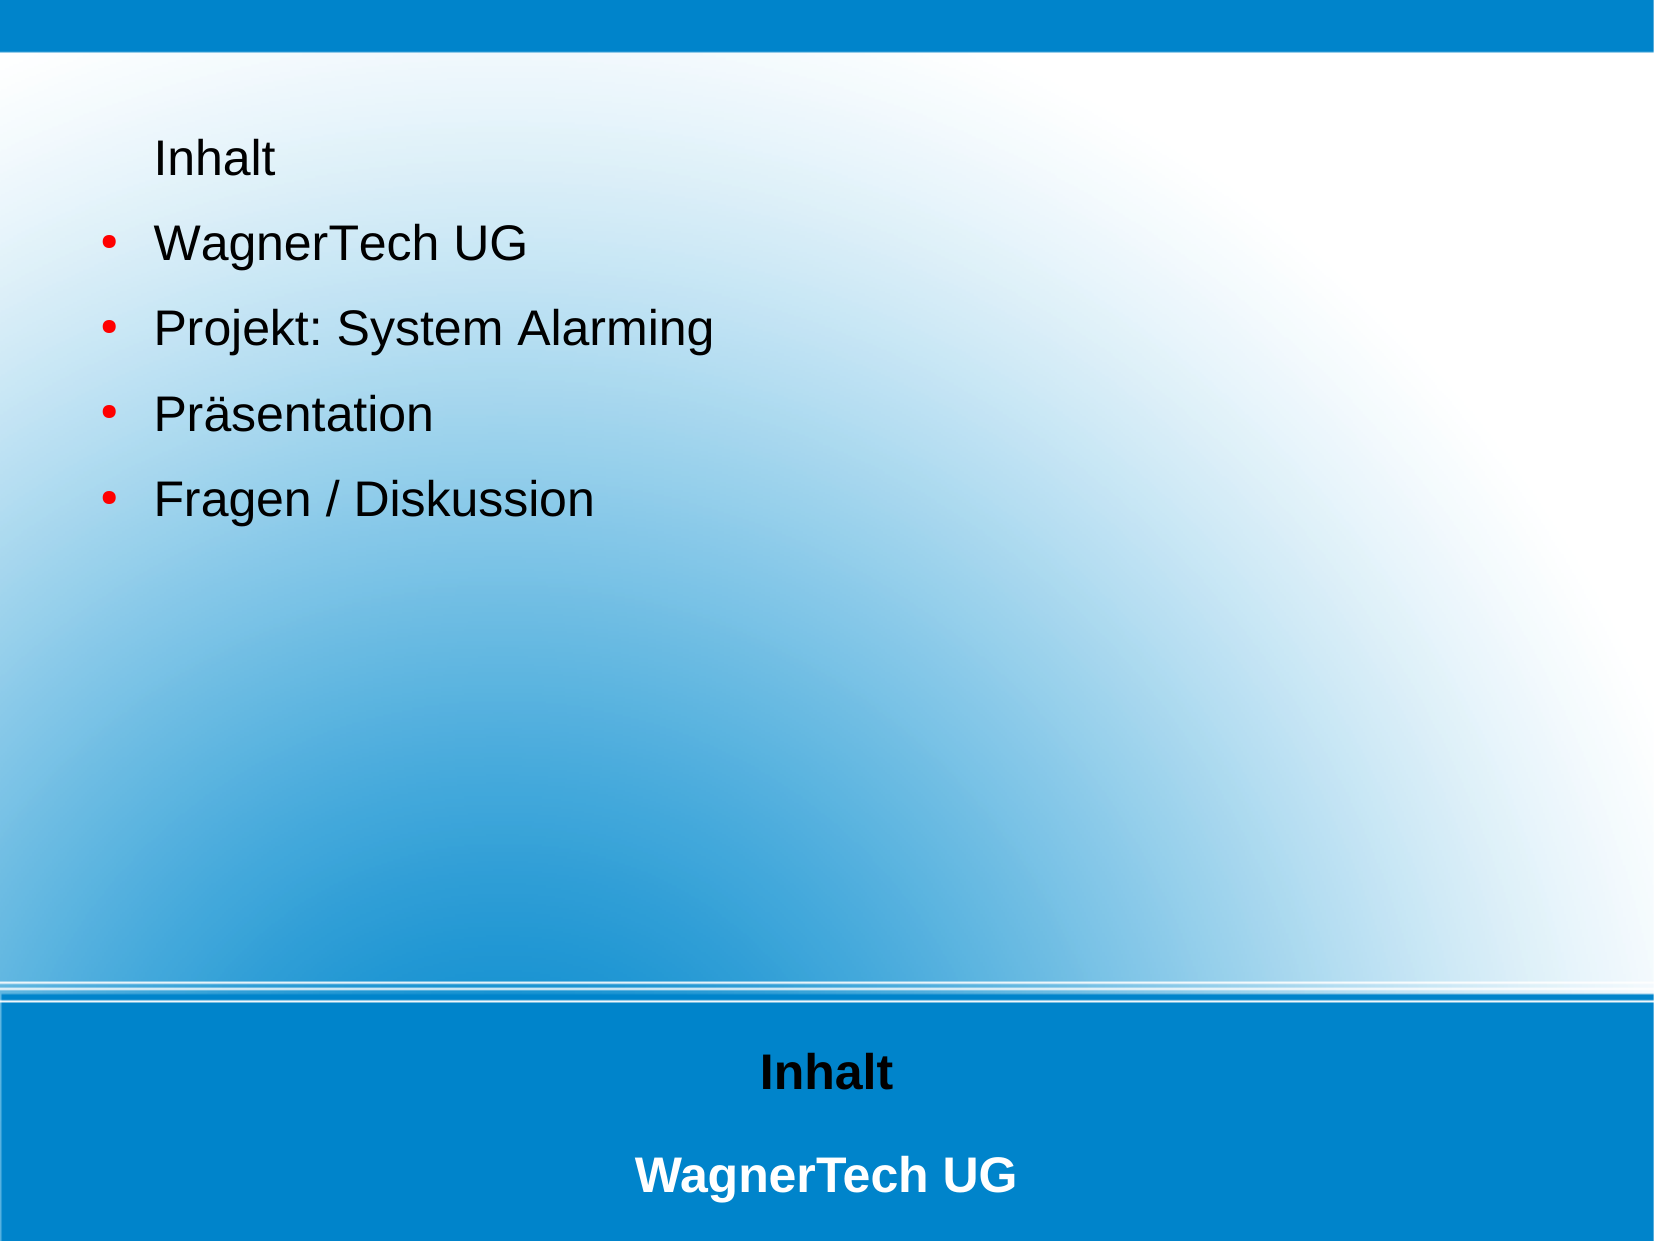

Inhalt
WagnerTech UG
Projekt: System Alarming
Präsentation
Fragen / Diskussion
# Inhalt